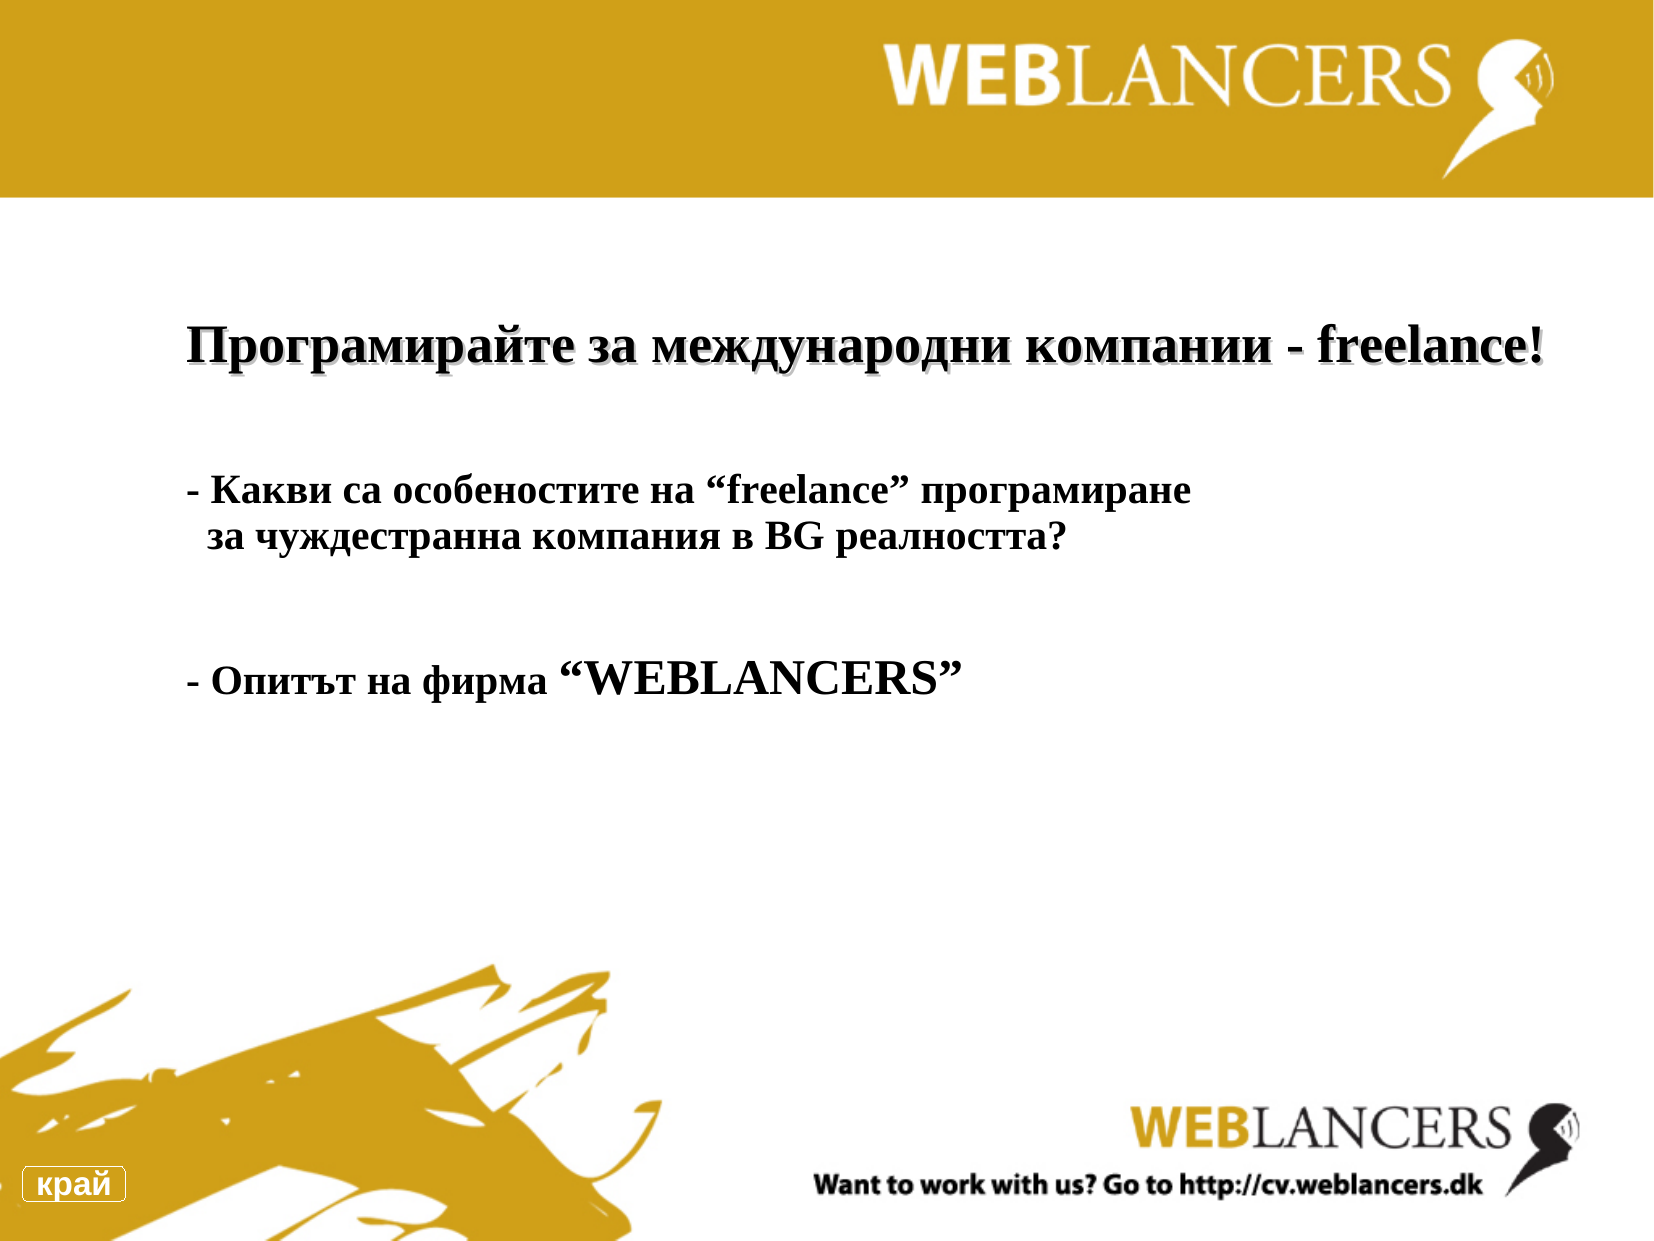

Програмирайте за международни компании - freelance!
- Какви са особеностите на “freelance” програмиране
 за чуждестранна компания в BG реалността?
- Опитът на фирма “WEBLANCERS”
край